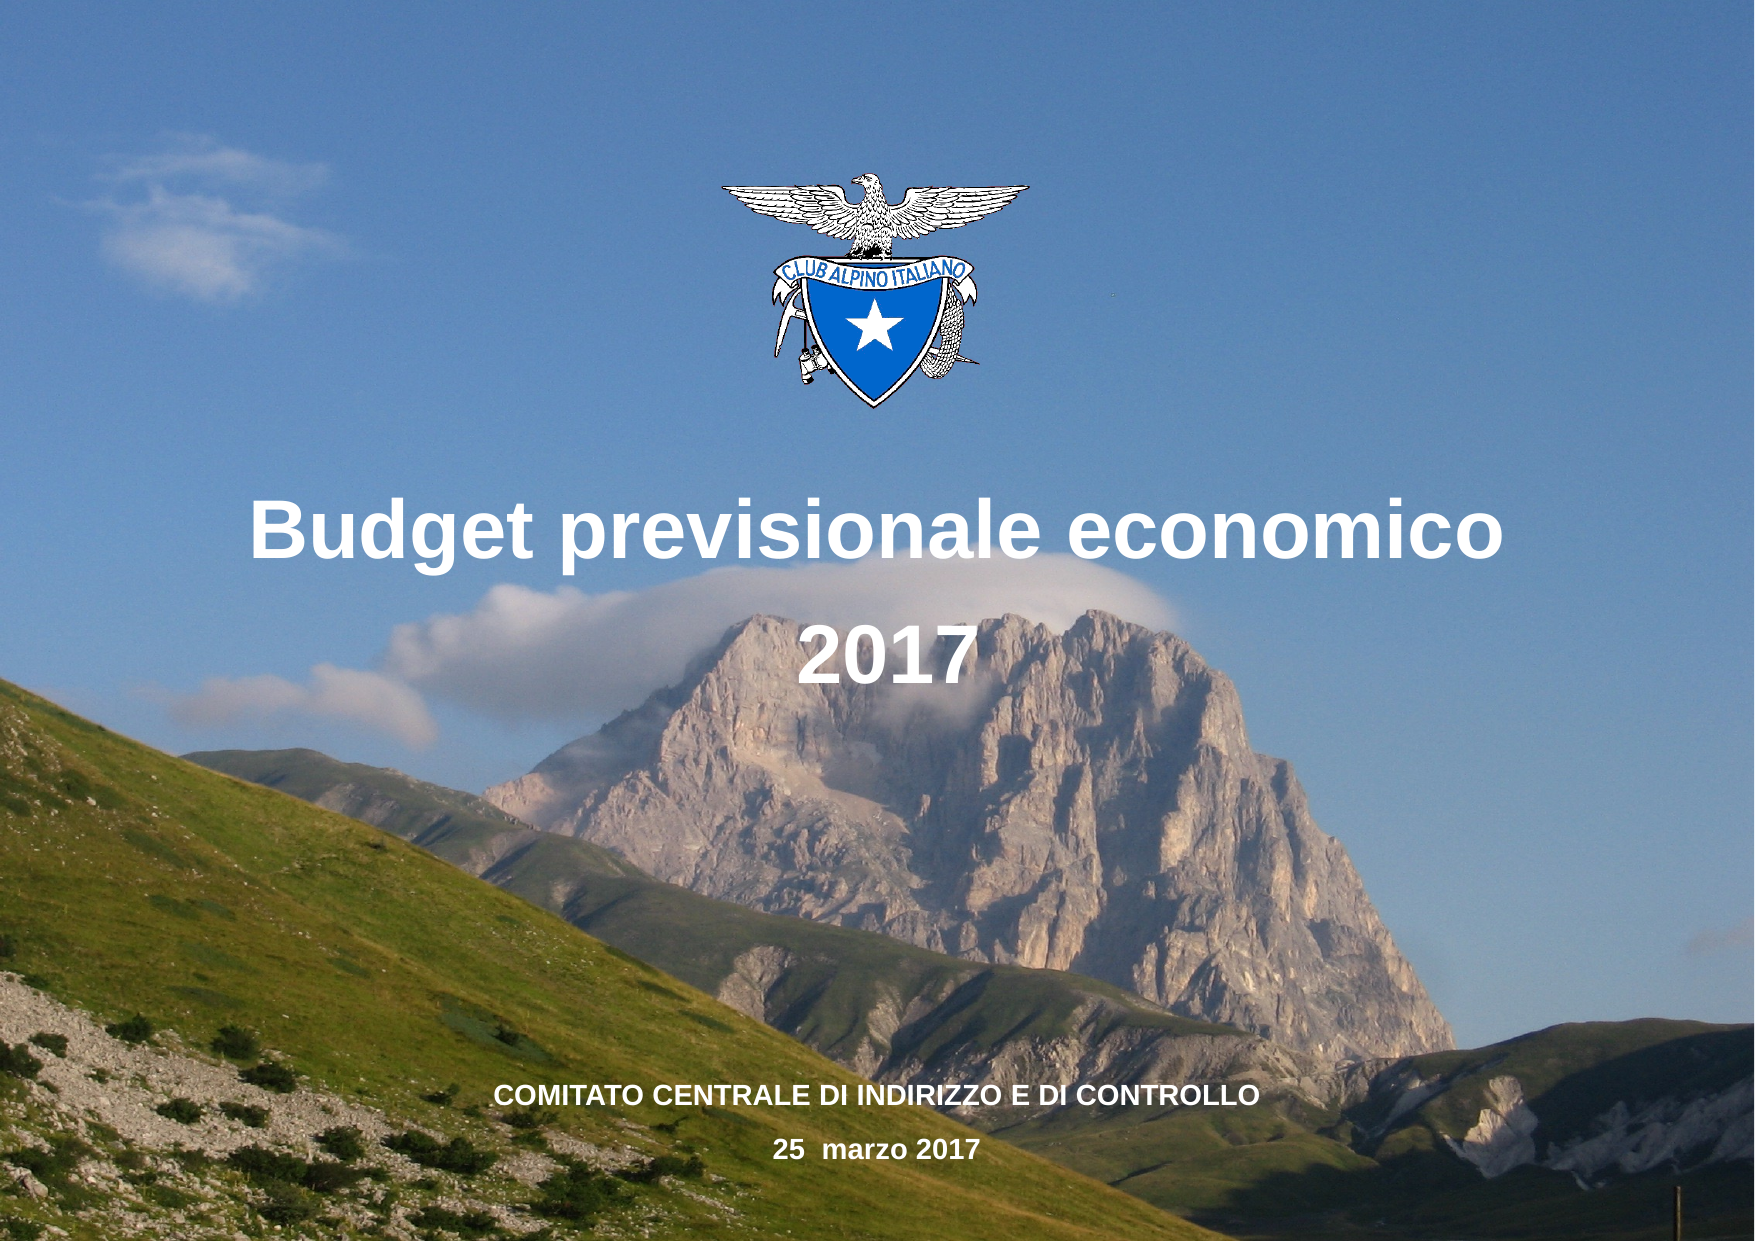

Budget previsionale economico
 2017
COMITATO CENTRALE DI INDIRIZZO E DI CONTROLLO
25 marzo 2017